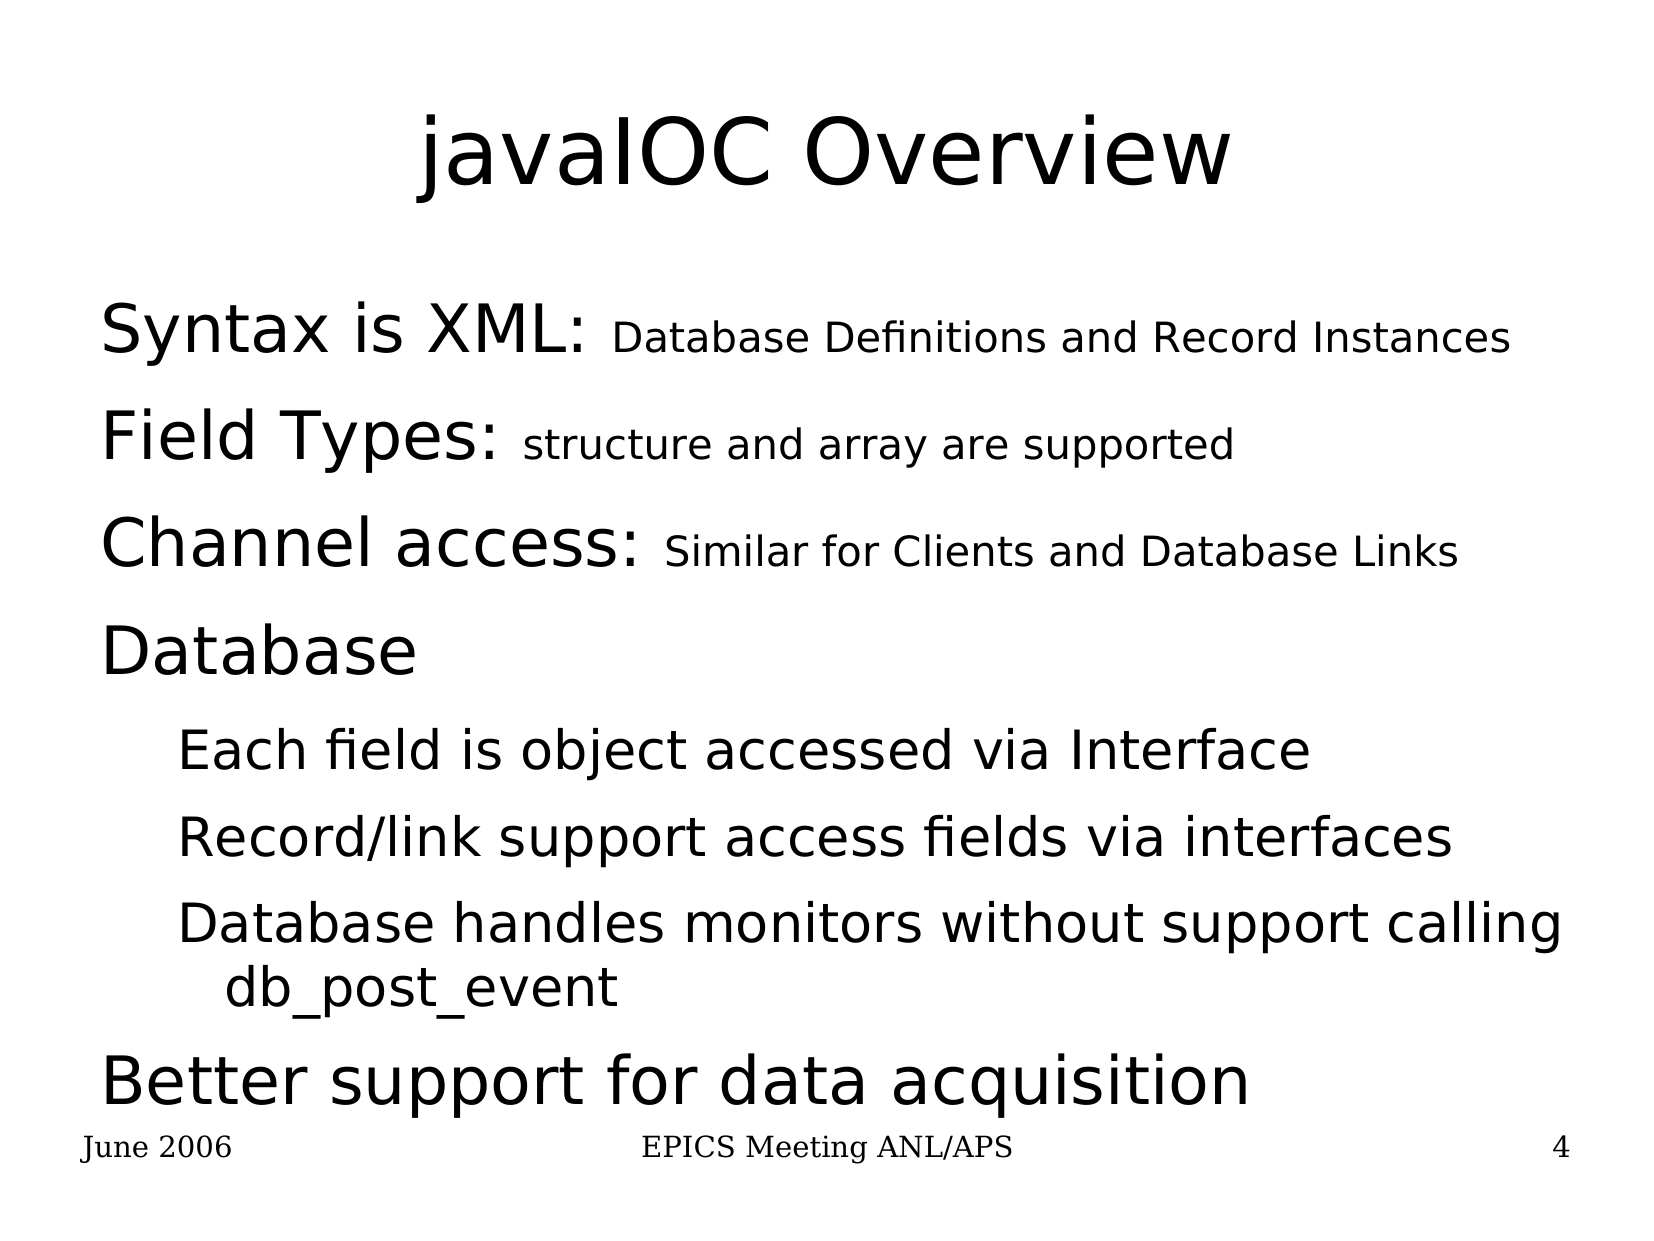

# javaIOC Overview
Syntax is XML: Database Definitions and Record Instances
Field Types: structure and array are supported
Channel access: Similar for Clients and Database Links
Database
Each field is object accessed via Interface
Record/link support access fields via interfaces
Database handles monitors without support calling db_post_event
Better support for data acquisition
June 2006
EPICS Meeting ANL/APS
4